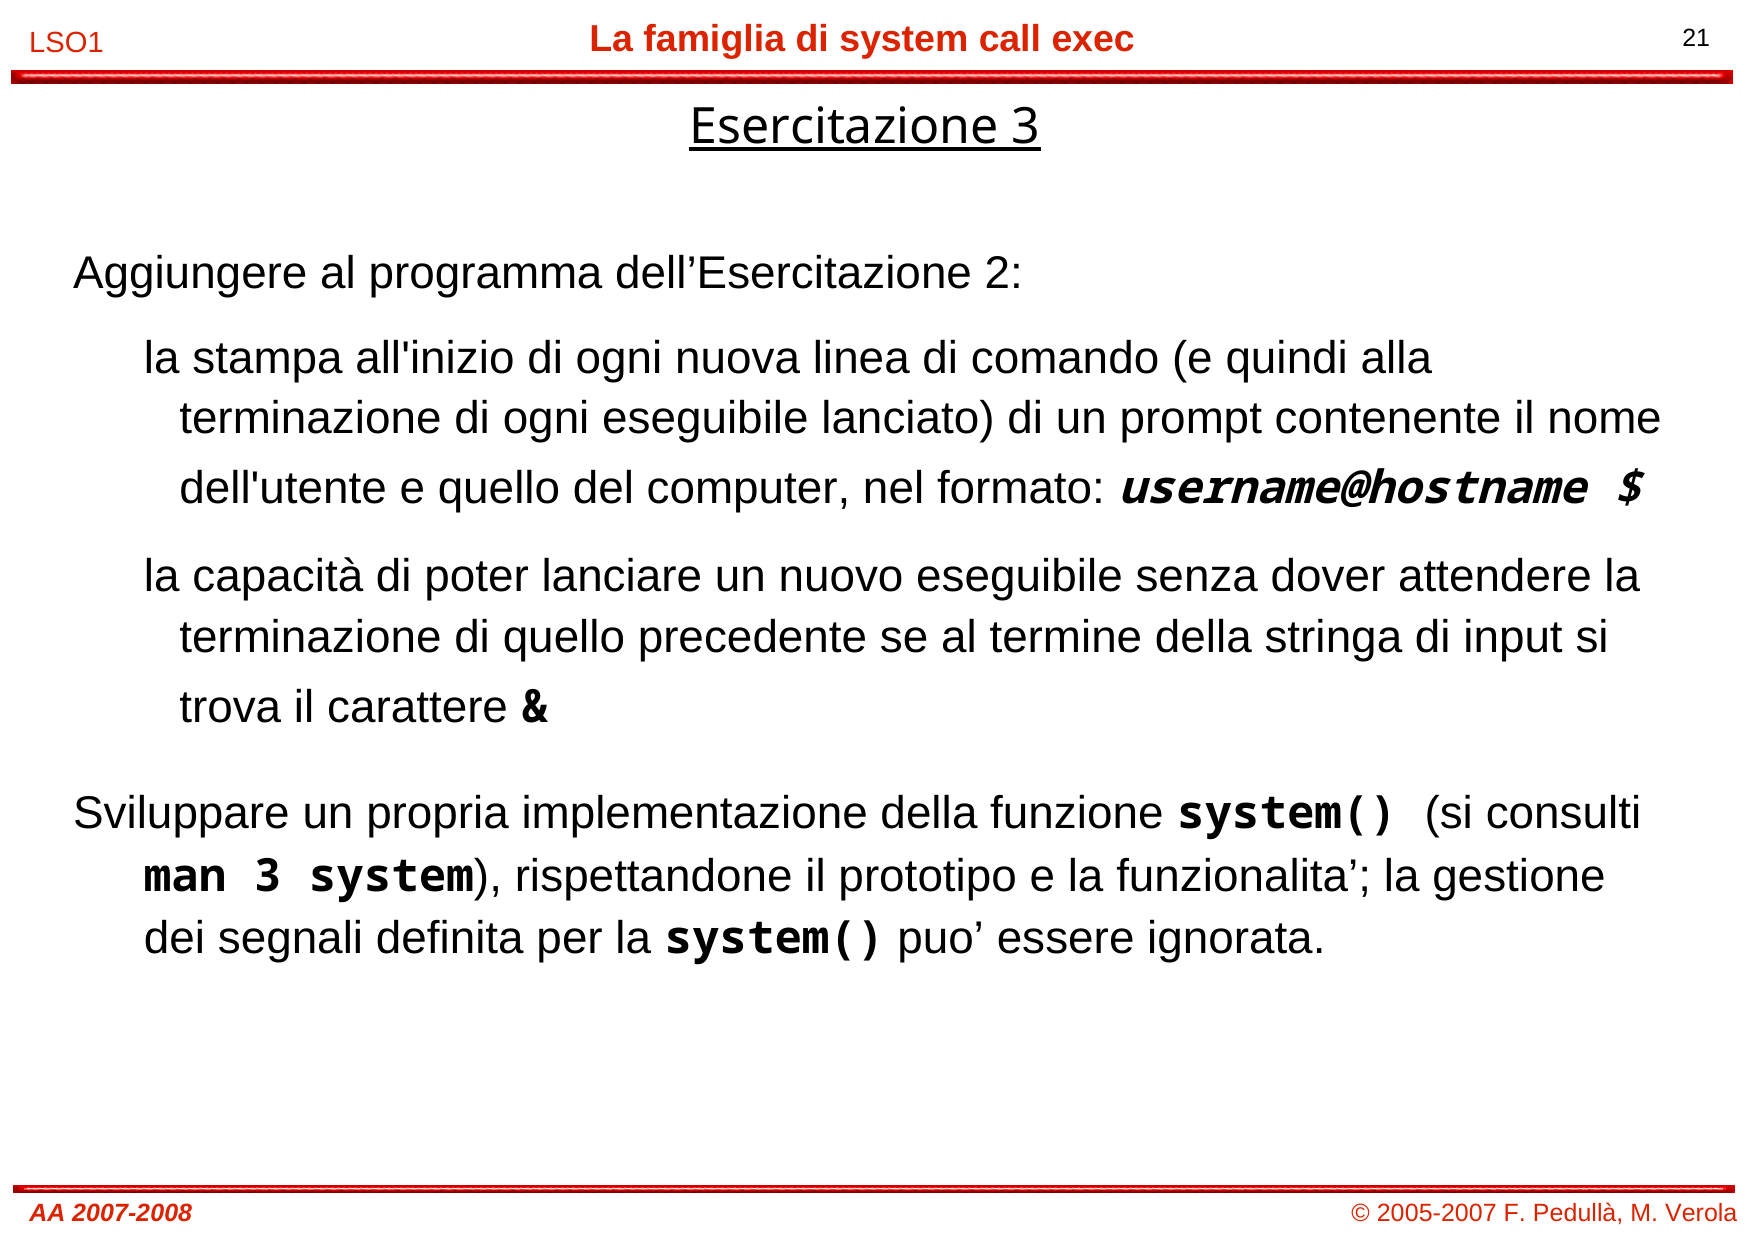

Esercitazione 3
# Aggiungere al programma dell’Esercitazione 2:
la stampa all'inizio di ogni nuova linea di comando (e quindi alla terminazione di ogni eseguibile lanciato) di un prompt contenente il nome dell'utente e quello del computer, nel formato: username@hostname $
la capacità di poter lanciare un nuovo eseguibile senza dover attendere la terminazione di quello precedente se al termine della stringa di input si trova il carattere &
Sviluppare un propria implementazione della funzione system() (si consulti man 3 system), rispettandone il prototipo e la funzionalita’; la gestione dei segnali definita per la system() puo’ essere ignorata.